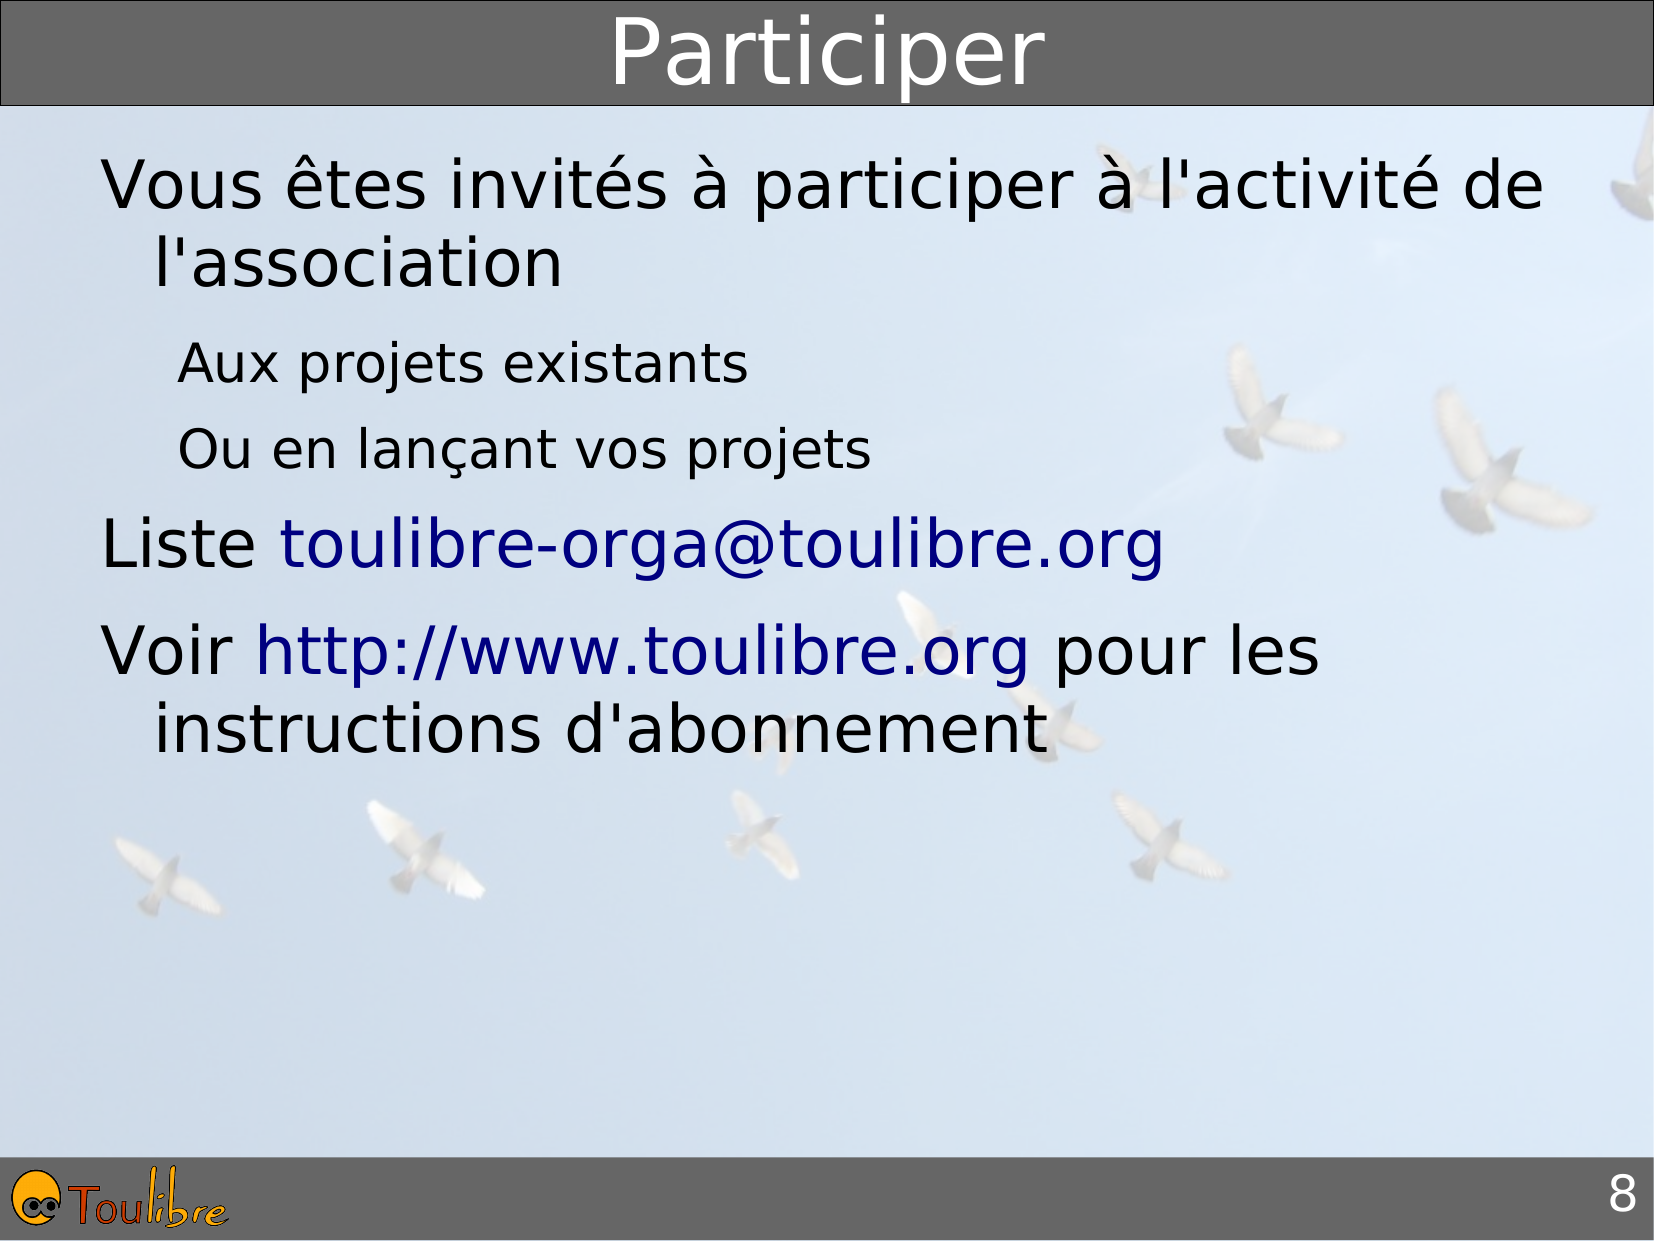

# Participer
Vous êtes invités à participer à l'activité de l'association
Aux projets existants
Ou en lançant vos projets
Liste toulibre-orga@toulibre.org
Voir http://www.toulibre.org pour les instructions d'abonnement